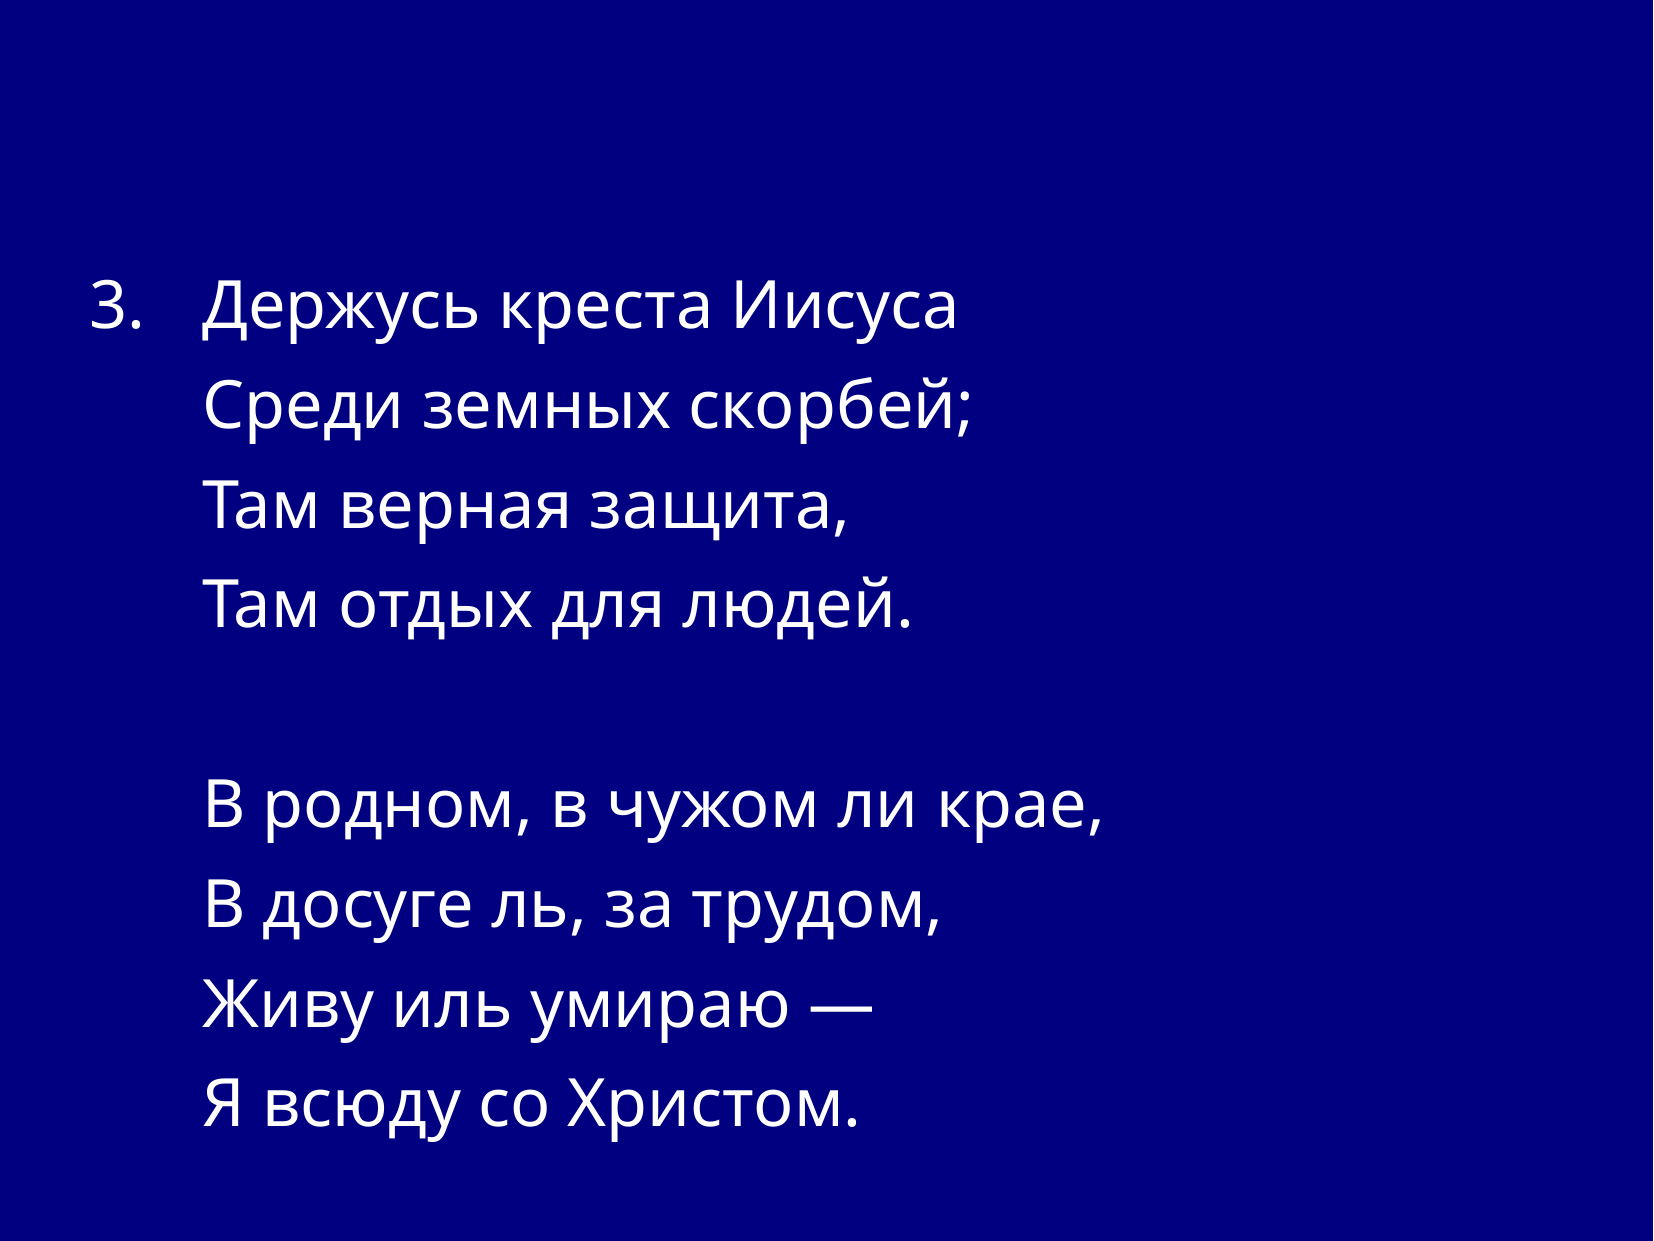

3.	Держусь креста Иисуса
	Среди земных скорбей;
	Там верная защита,
	Там отдых для людей.
	В родном, в чужом ли крае,
	В досуге ль, за трудом,
	Живу иль умираю —
	Я всюду со Христом.